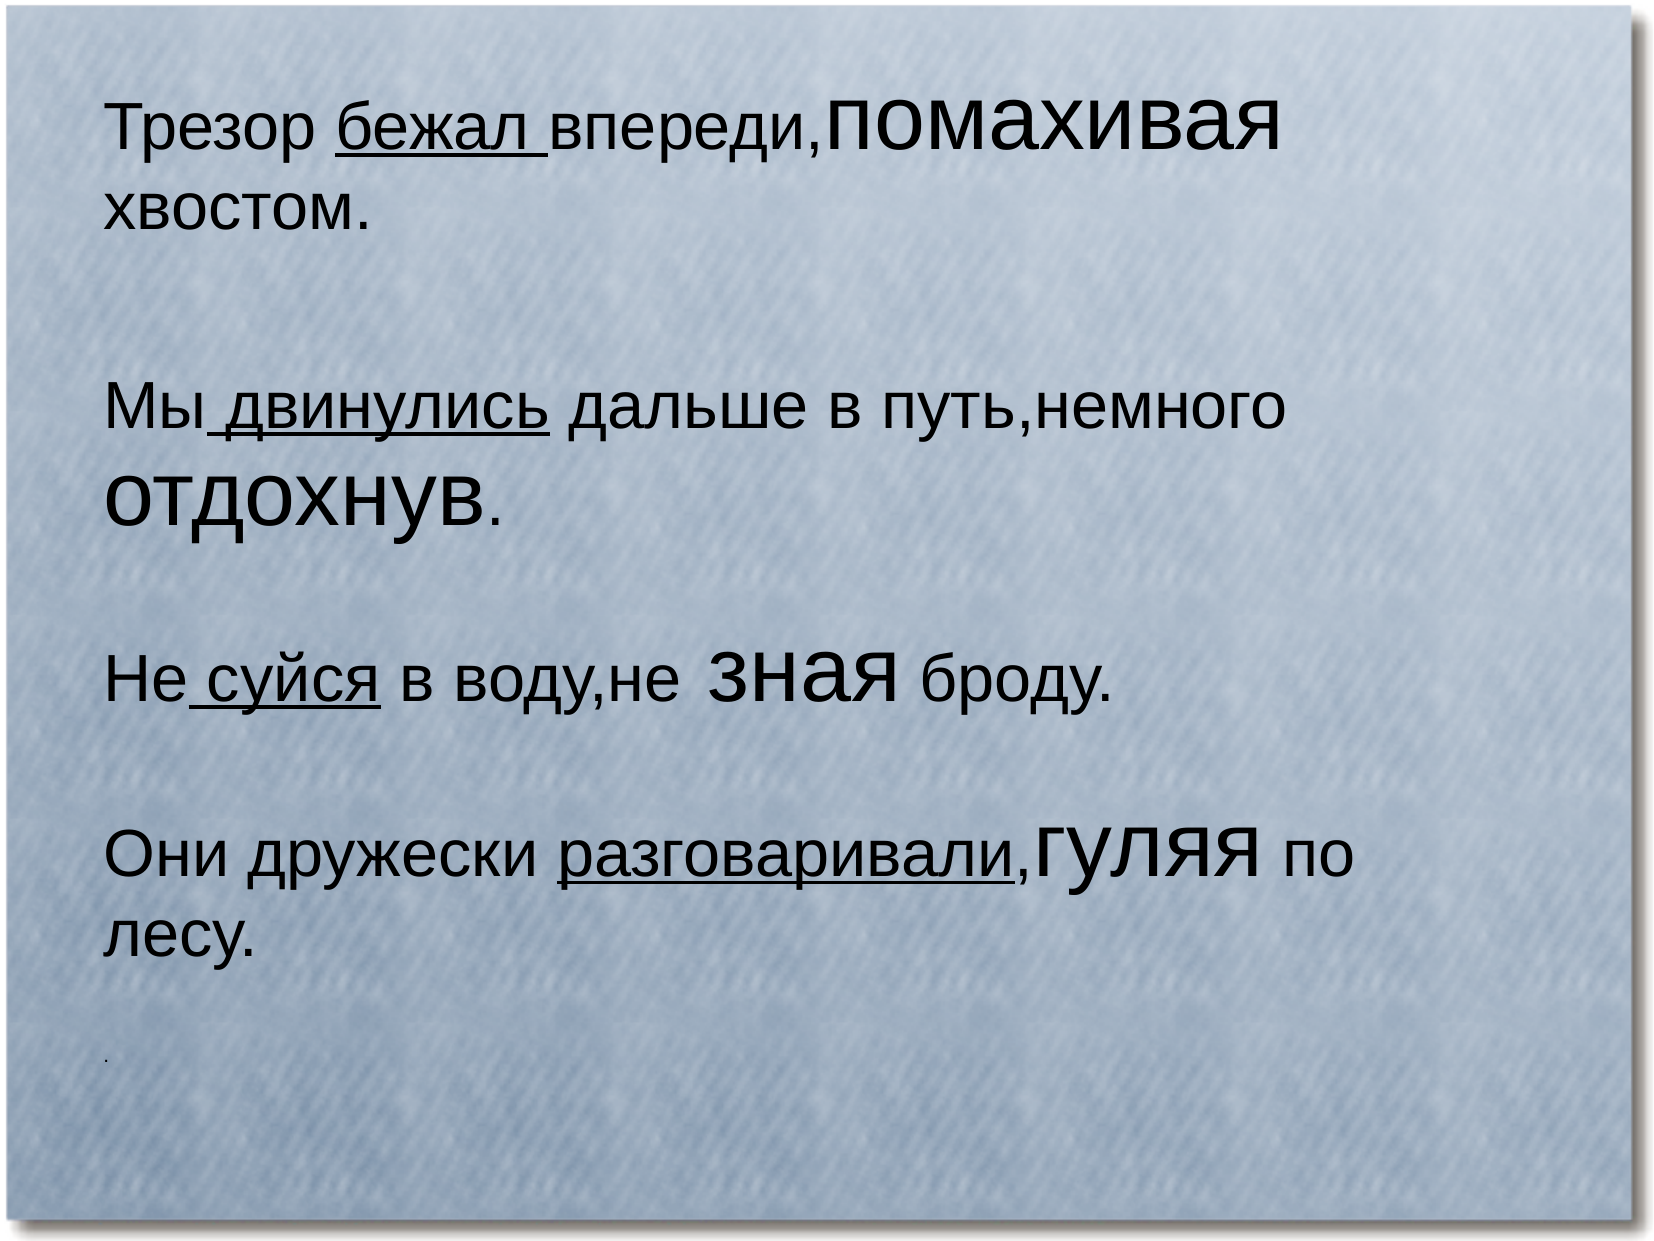

Трезор бежал впереди,помахивая хвостом.
Мы двинулись дальше в путь,немного отдохнув.
Не суйся в воду,не зная броду.
Они дружески разговаривали,гуляя по лесу.
.